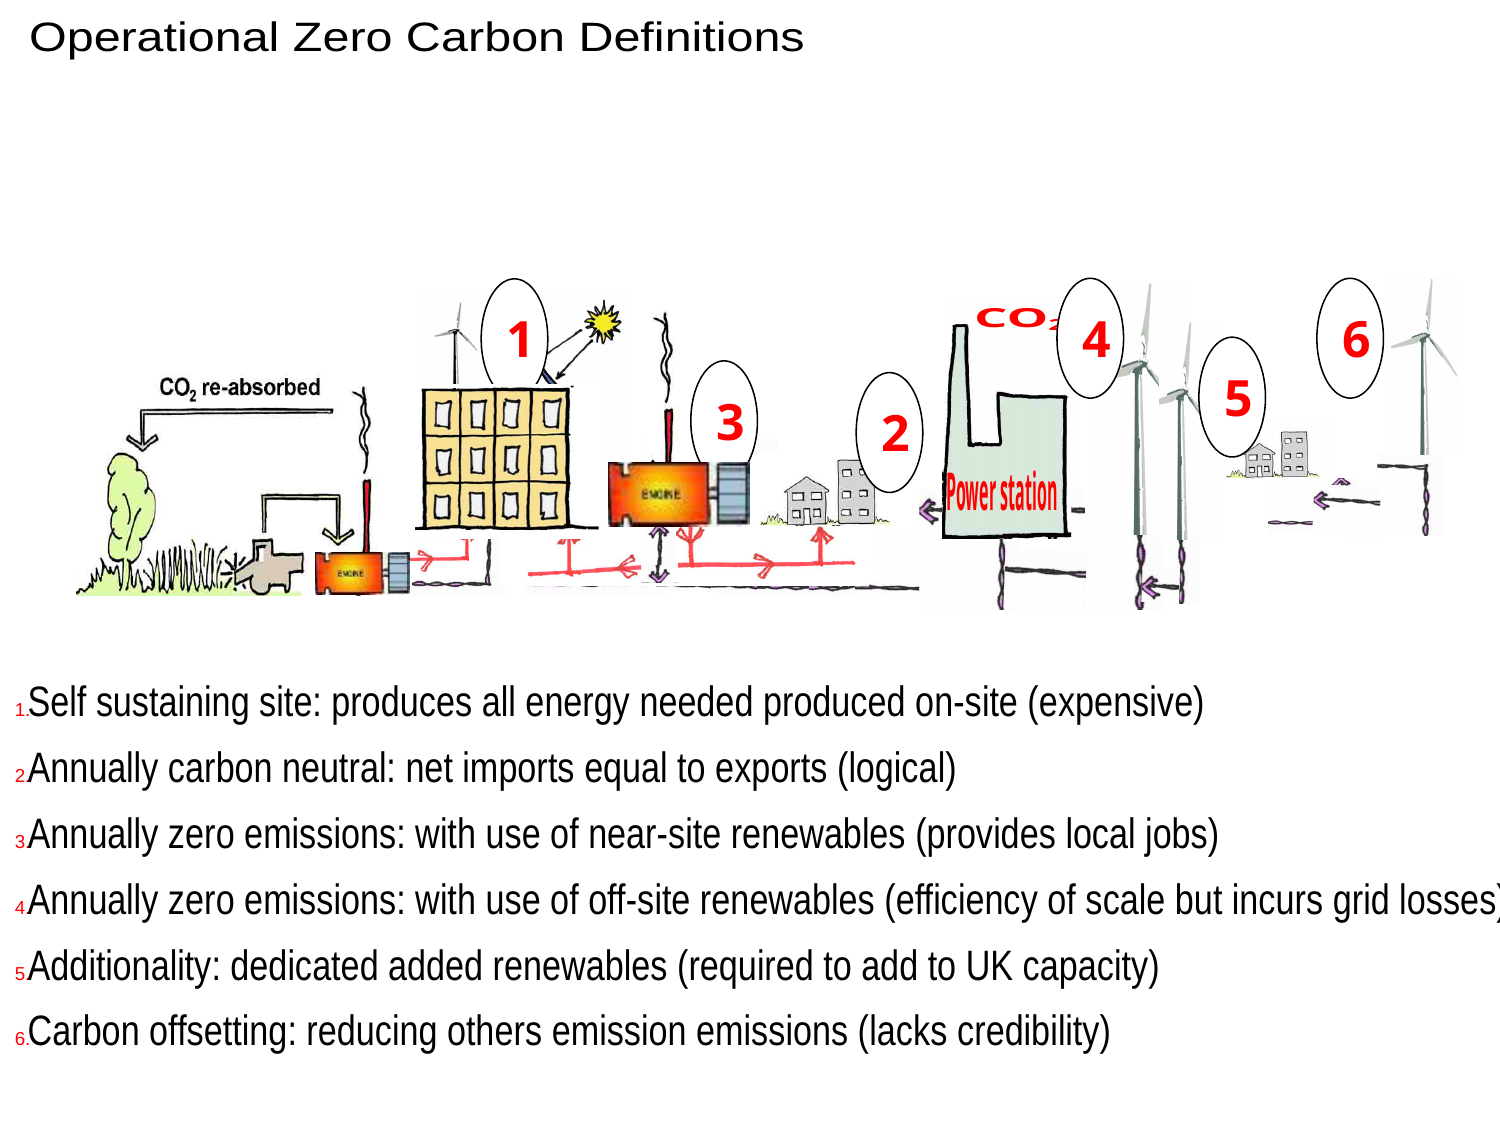

Operational Zero Carbon Definitions
4
6
1
CO2
2
Power station
3
5
Self sustaining site: produces all energy needed produced on-site (expensive)
Annually carbon neutral: net imports equal to exports (logical)
Annually zero emissions: with use of near-site renewables (provides local jobs)
Annually zero emissions: with use of off-site renewables (efficiency of scale but incurs grid losses)
Additionality: dedicated added renewables (required to add to UK capacity)
Carbon offsetting: reducing others emission emissions (lacks credibility)